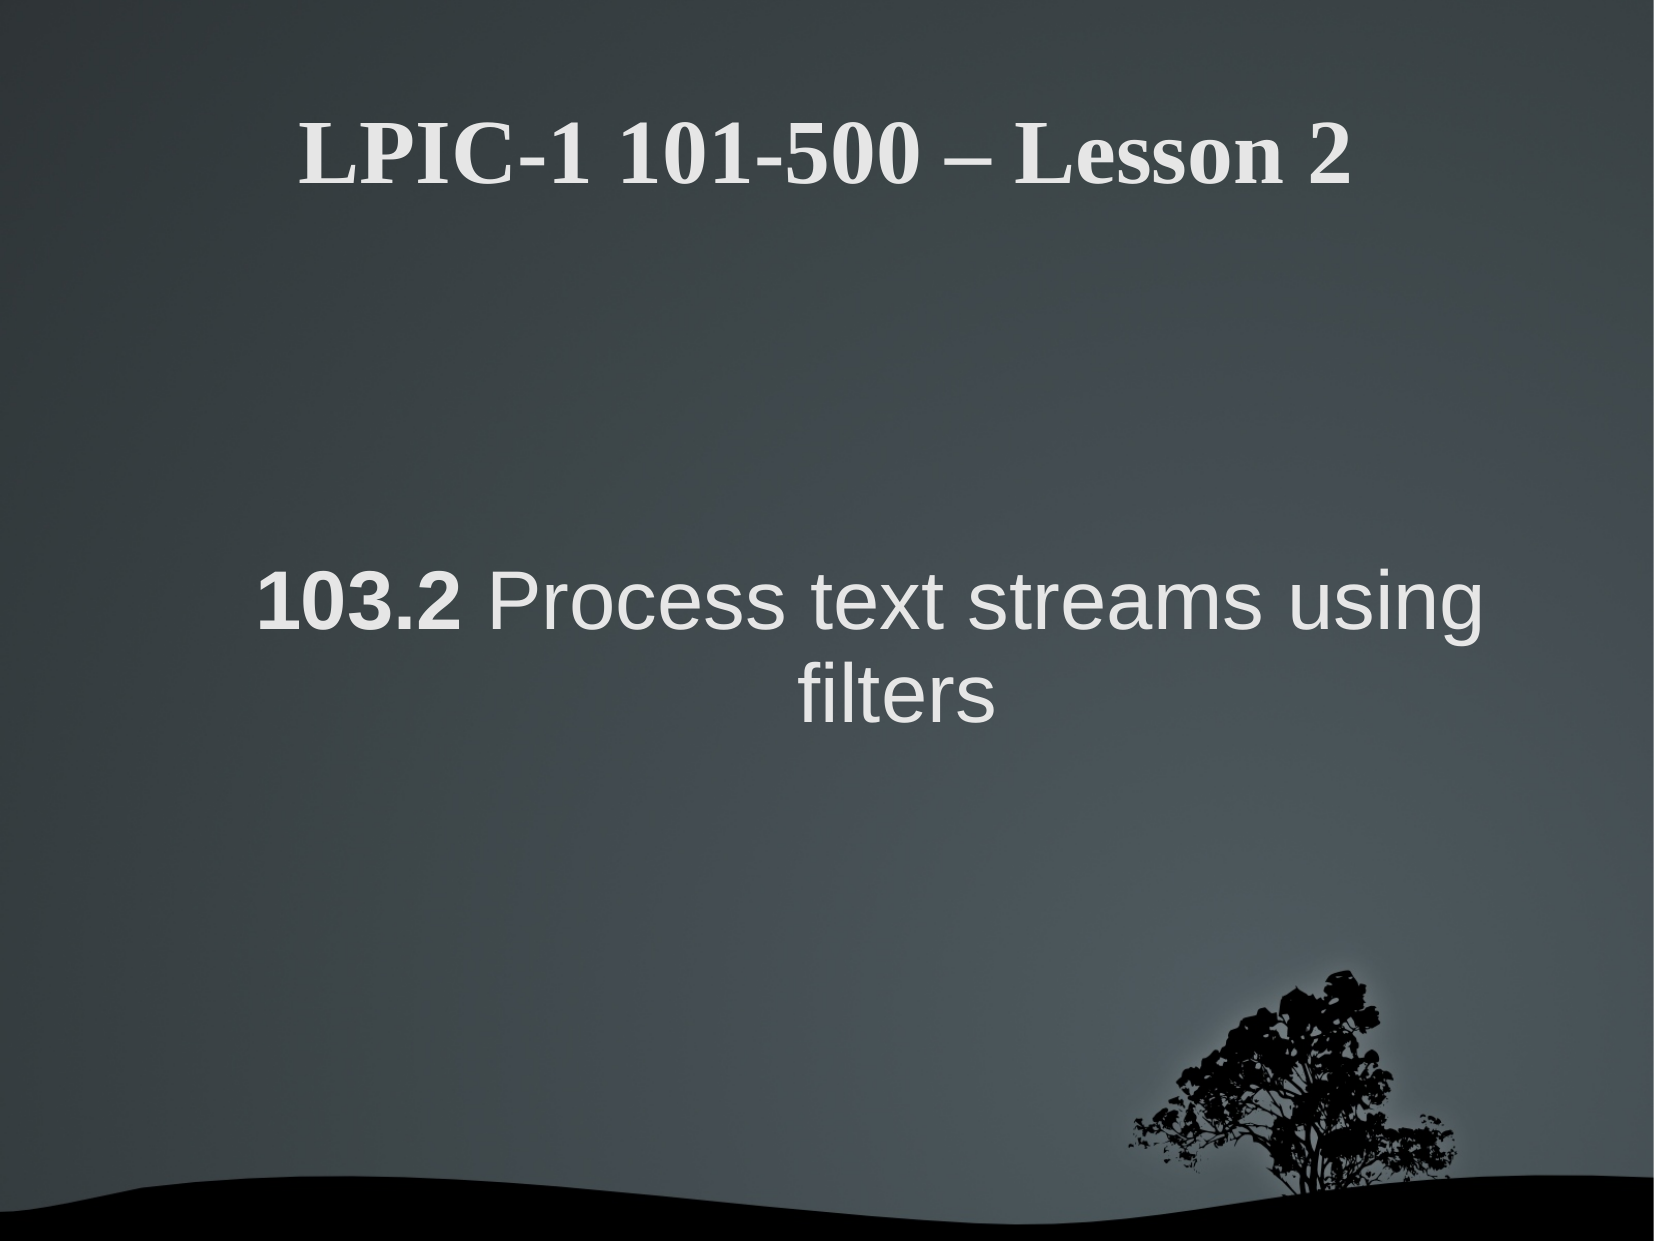

# LPIC-1 101-500 – Lesson 2
103.2 Process text streams using filters